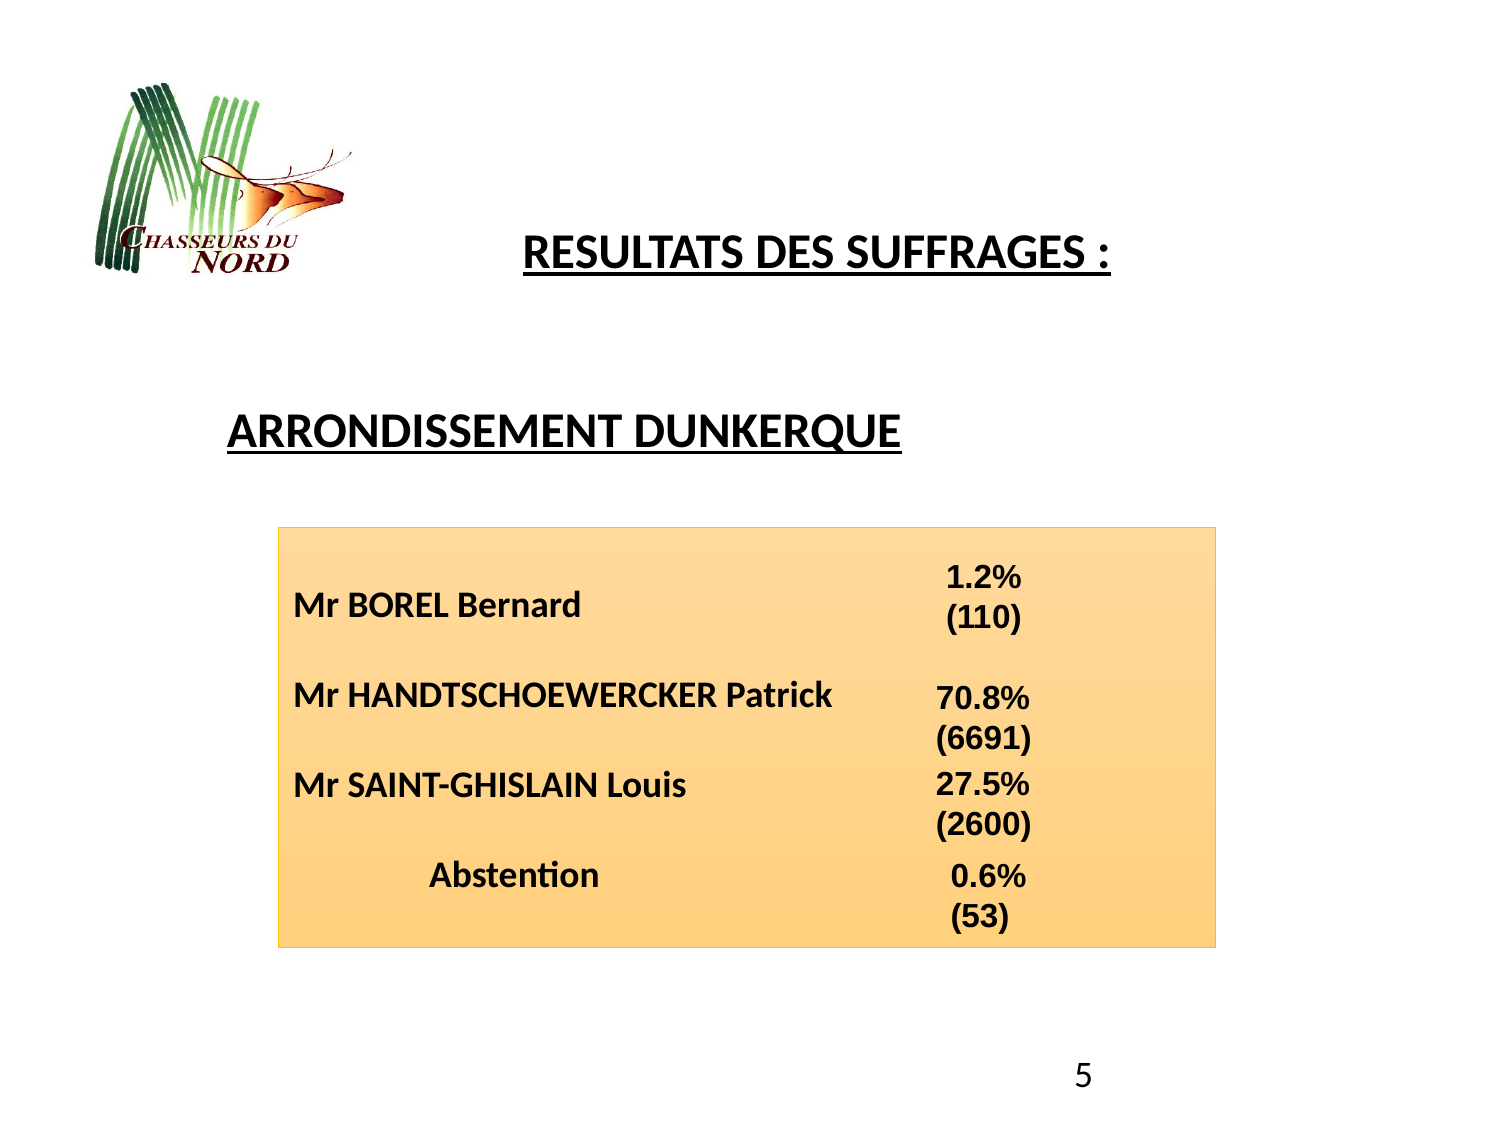

RESULTATS DES SUFFRAGES :
ARRONDISSEMENT DUNKERQUE
Mr BOREL Bernard
Mr HANDTSCHOEWERCKER Patrick
Mr SAINT-GHISLAIN Louis
 Abstention